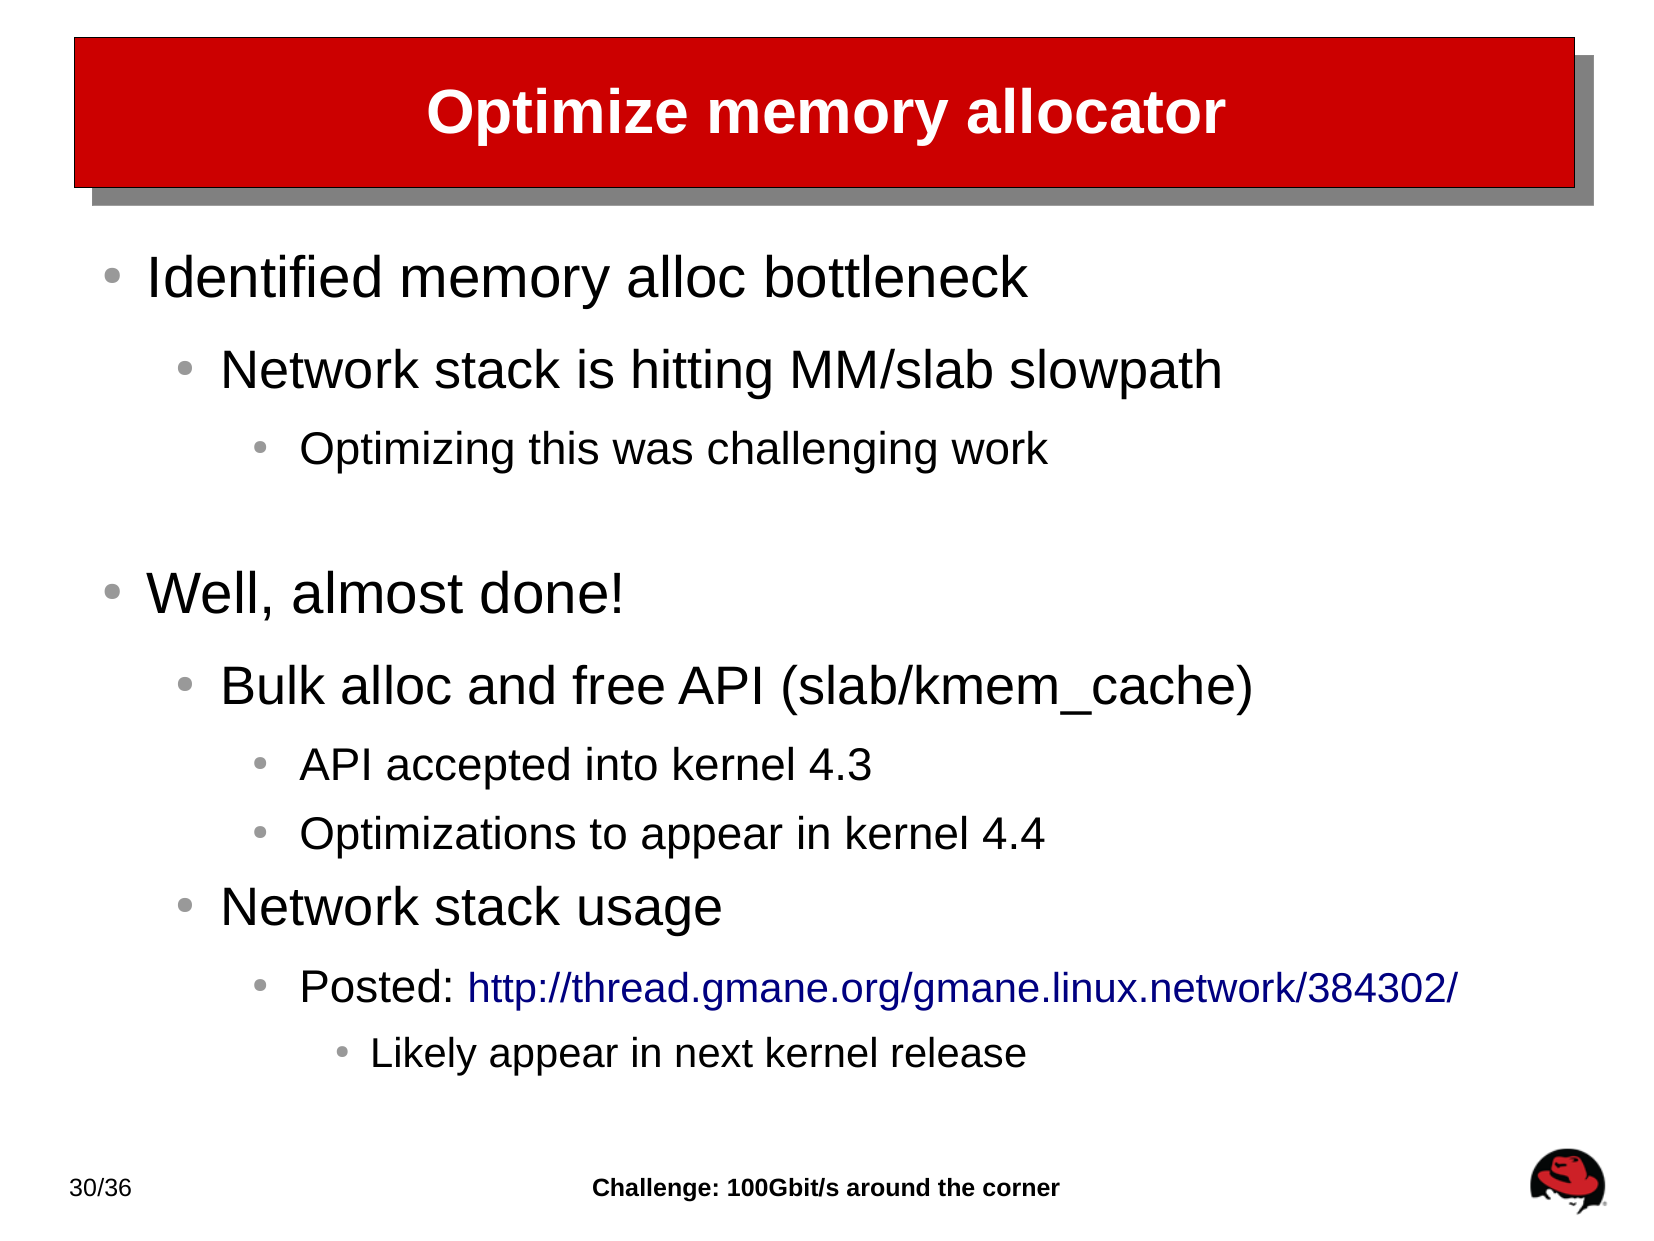

# Optimize memory allocator
Identified memory alloc bottleneck
Network stack is hitting MM/slab slowpath
Optimizing this was challenging work
Well, almost done!
Bulk alloc and free API (slab/kmem_cache)
API accepted into kernel 4.3
Optimizations to appear in kernel 4.4
Network stack usage
Posted: http://thread.gmane.org/gmane.linux.network/384302/
Likely appear in next kernel release